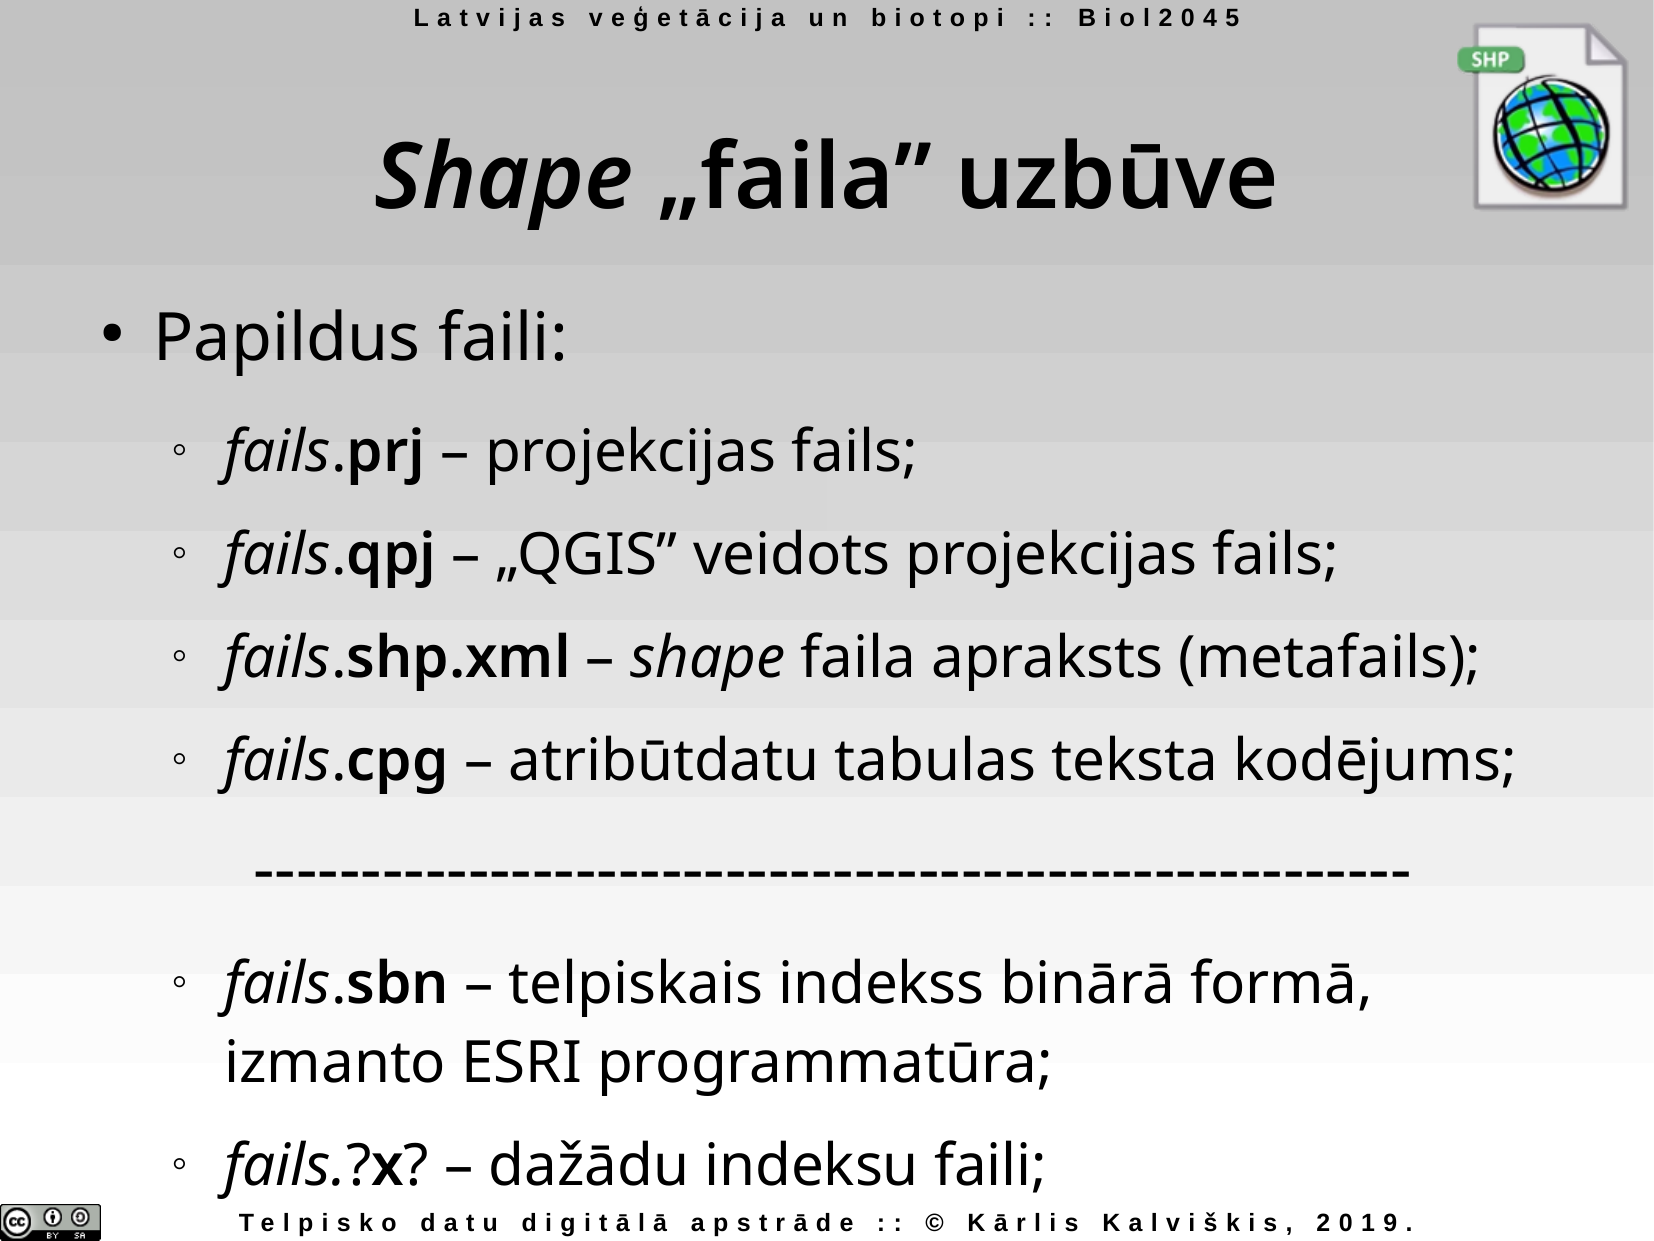

# Shape „faila” uzbūve
Papildus faili:
fails.prj – projekcijas fails;
fails.qpj – „QGIS” veidots projekcijas fails;
fails.shp.xml – shape faila apraksts (metafails);
fails.cpg – atribūtdatu tabulas teksta kodējums;
fails.sbn – telpiskais indekss binārā formā, izmanto ESRI programmatūra;
fails.?x? – dažādu indeksu faili;
fails.??? – citi piederīgi faili.